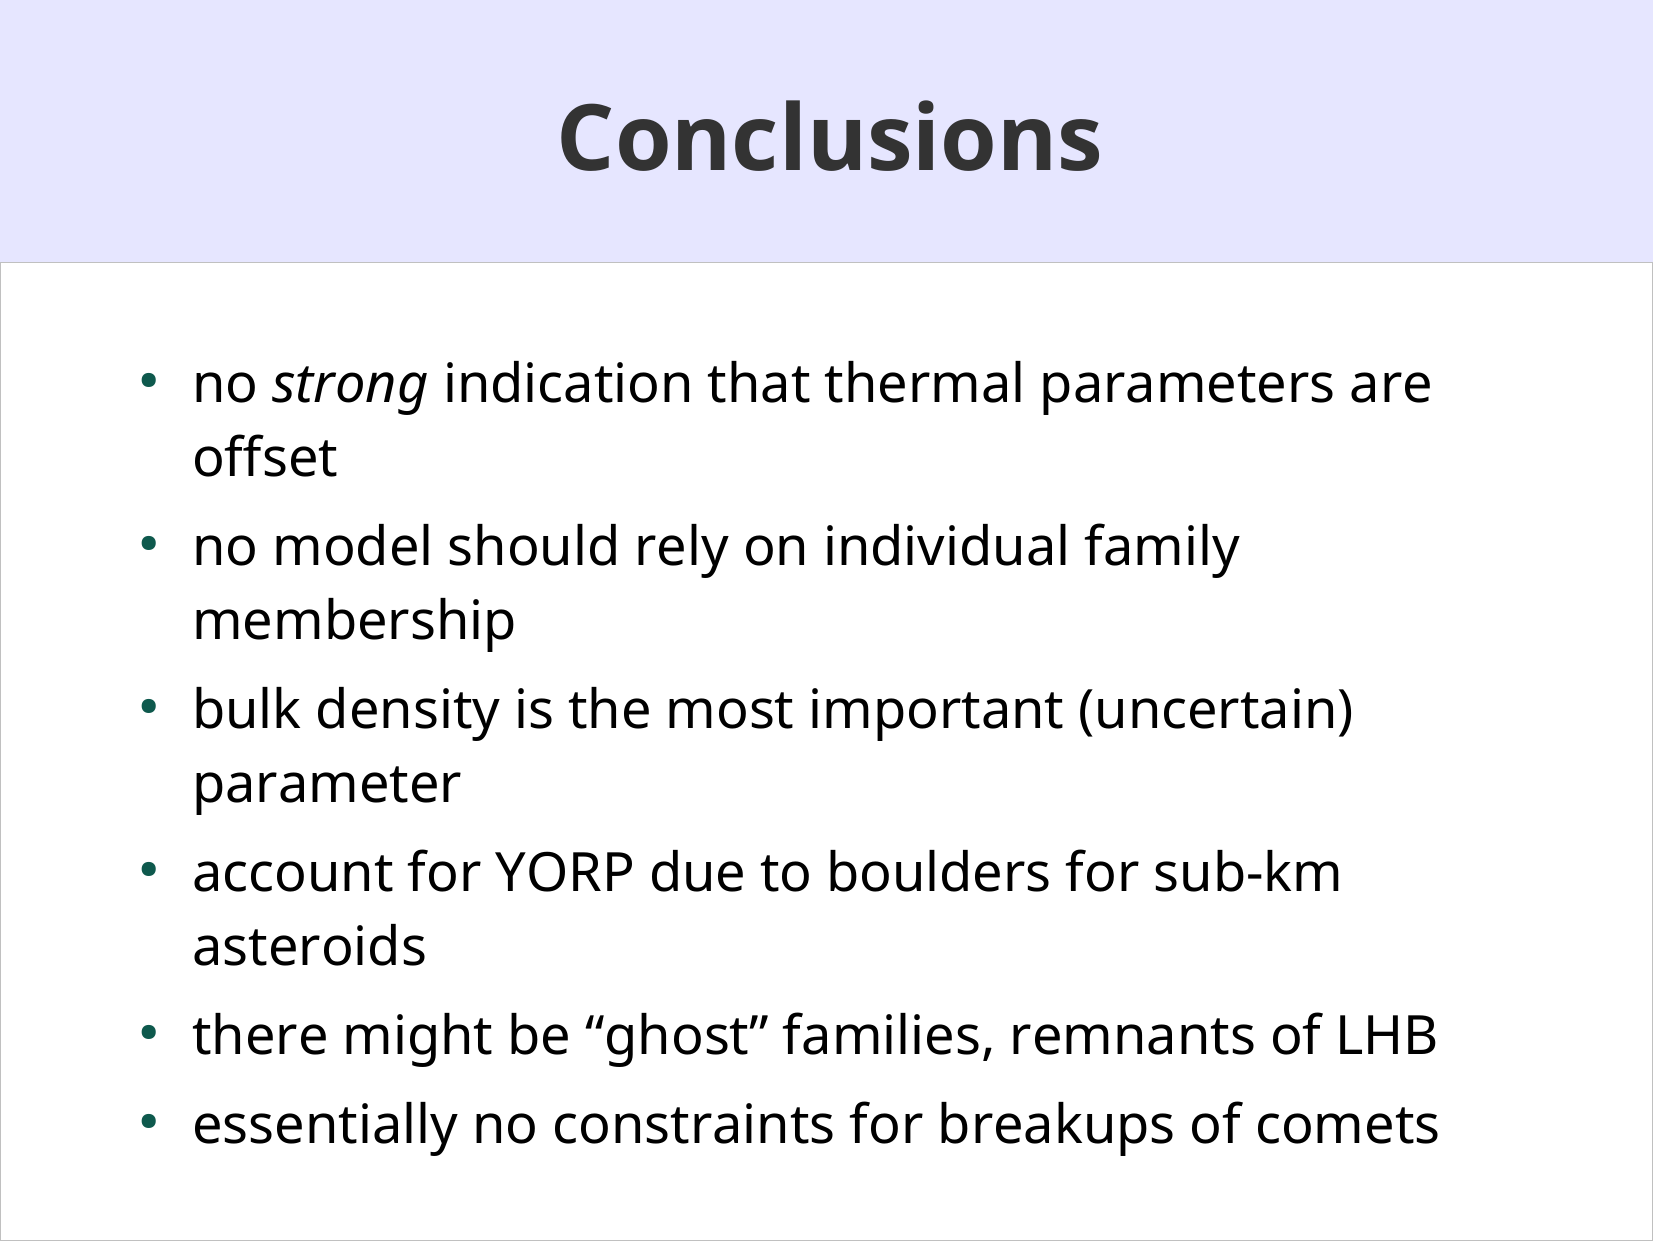

# Conclusions
no strong indication that thermal parameters are offset
no model should rely on individual family membership
bulk density is the most important (uncertain) parameter
account for YORP due to boulders for sub-km asteroids
there might be “ghost” families, remnants of LHB
essentially no constraints for breakups of comets